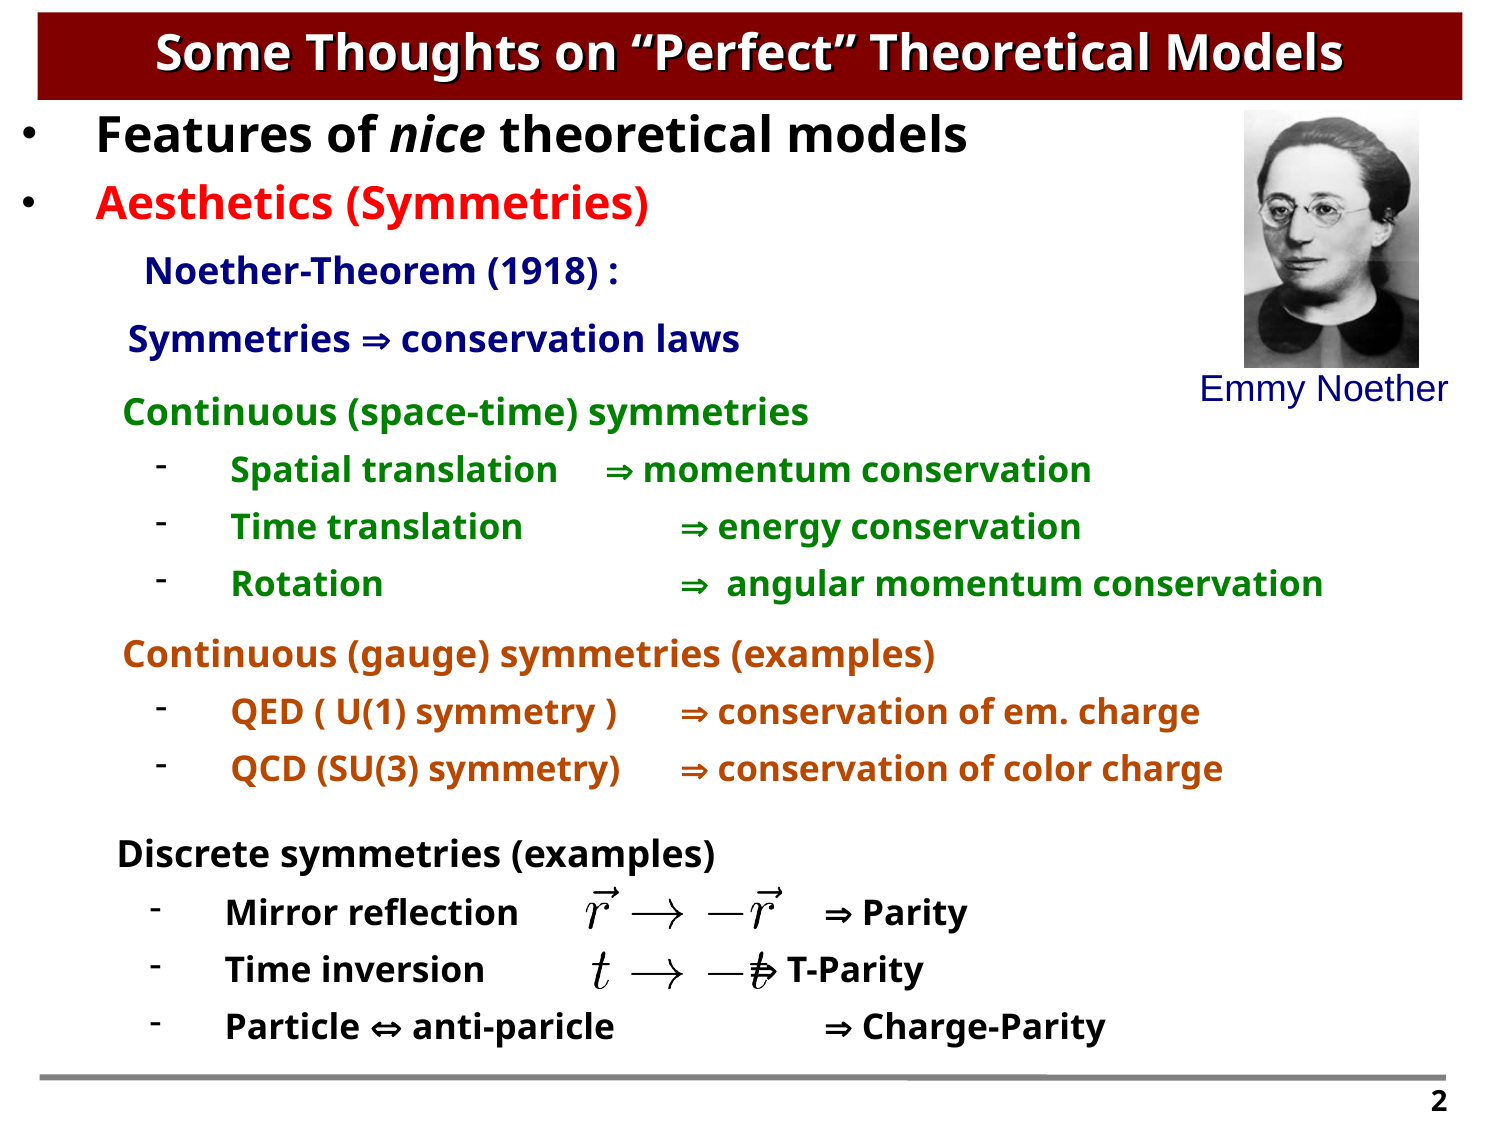

# Some Thoughts on “Perfect” Theoretical Models
Features of nice theoretical models
Emmy Noether
Aesthetics (Symmetries)
 Noether-Theorem (1918) :
 Symmetries Þ conservation laws
 Continuous (space-time) symmetries
Spatial translation 	Þ momentum conservation
Time translation 		Þ energy conservation
Rotation 				Þ angular momentum conservation
 Continuous (gauge) symmetries (examples)
QED ( U(1) symmetry ) 	Þ conservation of em. charge
QCD (SU(3) symmetry) 	Þ conservation of color charge
 Discrete symmetries (examples)
Mirror reflection 	 	Þ Parity
Time inversion 				Þ T-Parity
Particle Û anti-paricle			Þ Charge-Parity